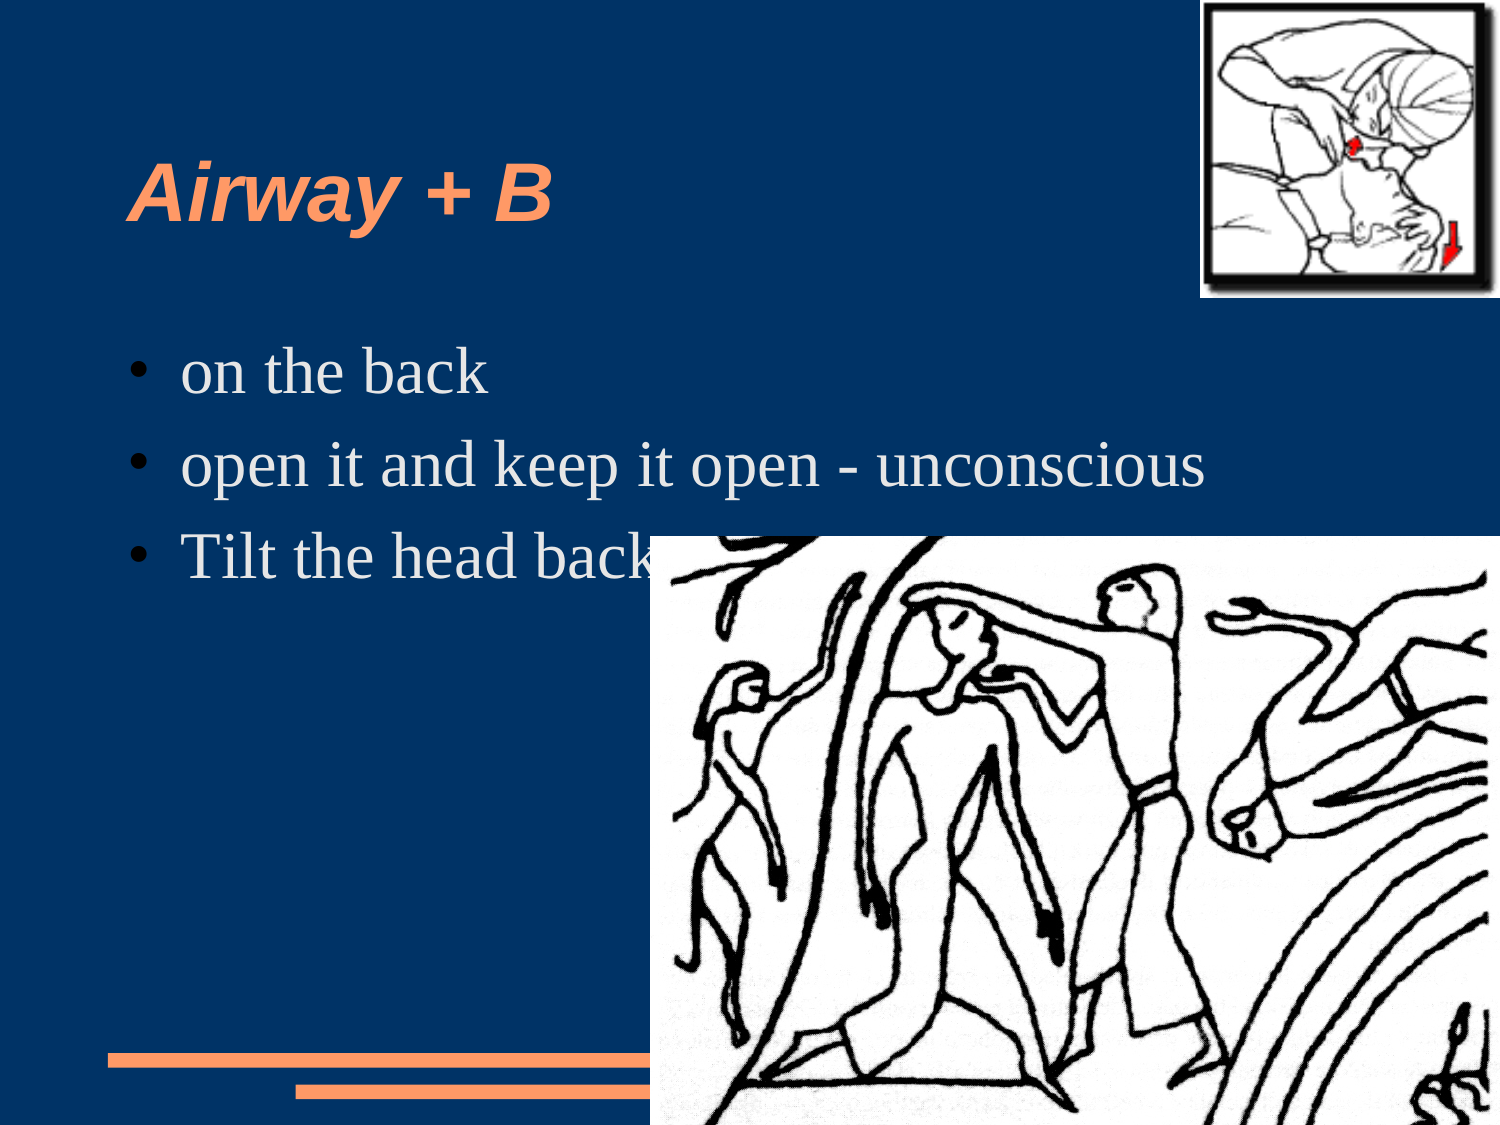

# Airway + B
on the back
open it and keep it open - unconscious
Tilt the head back